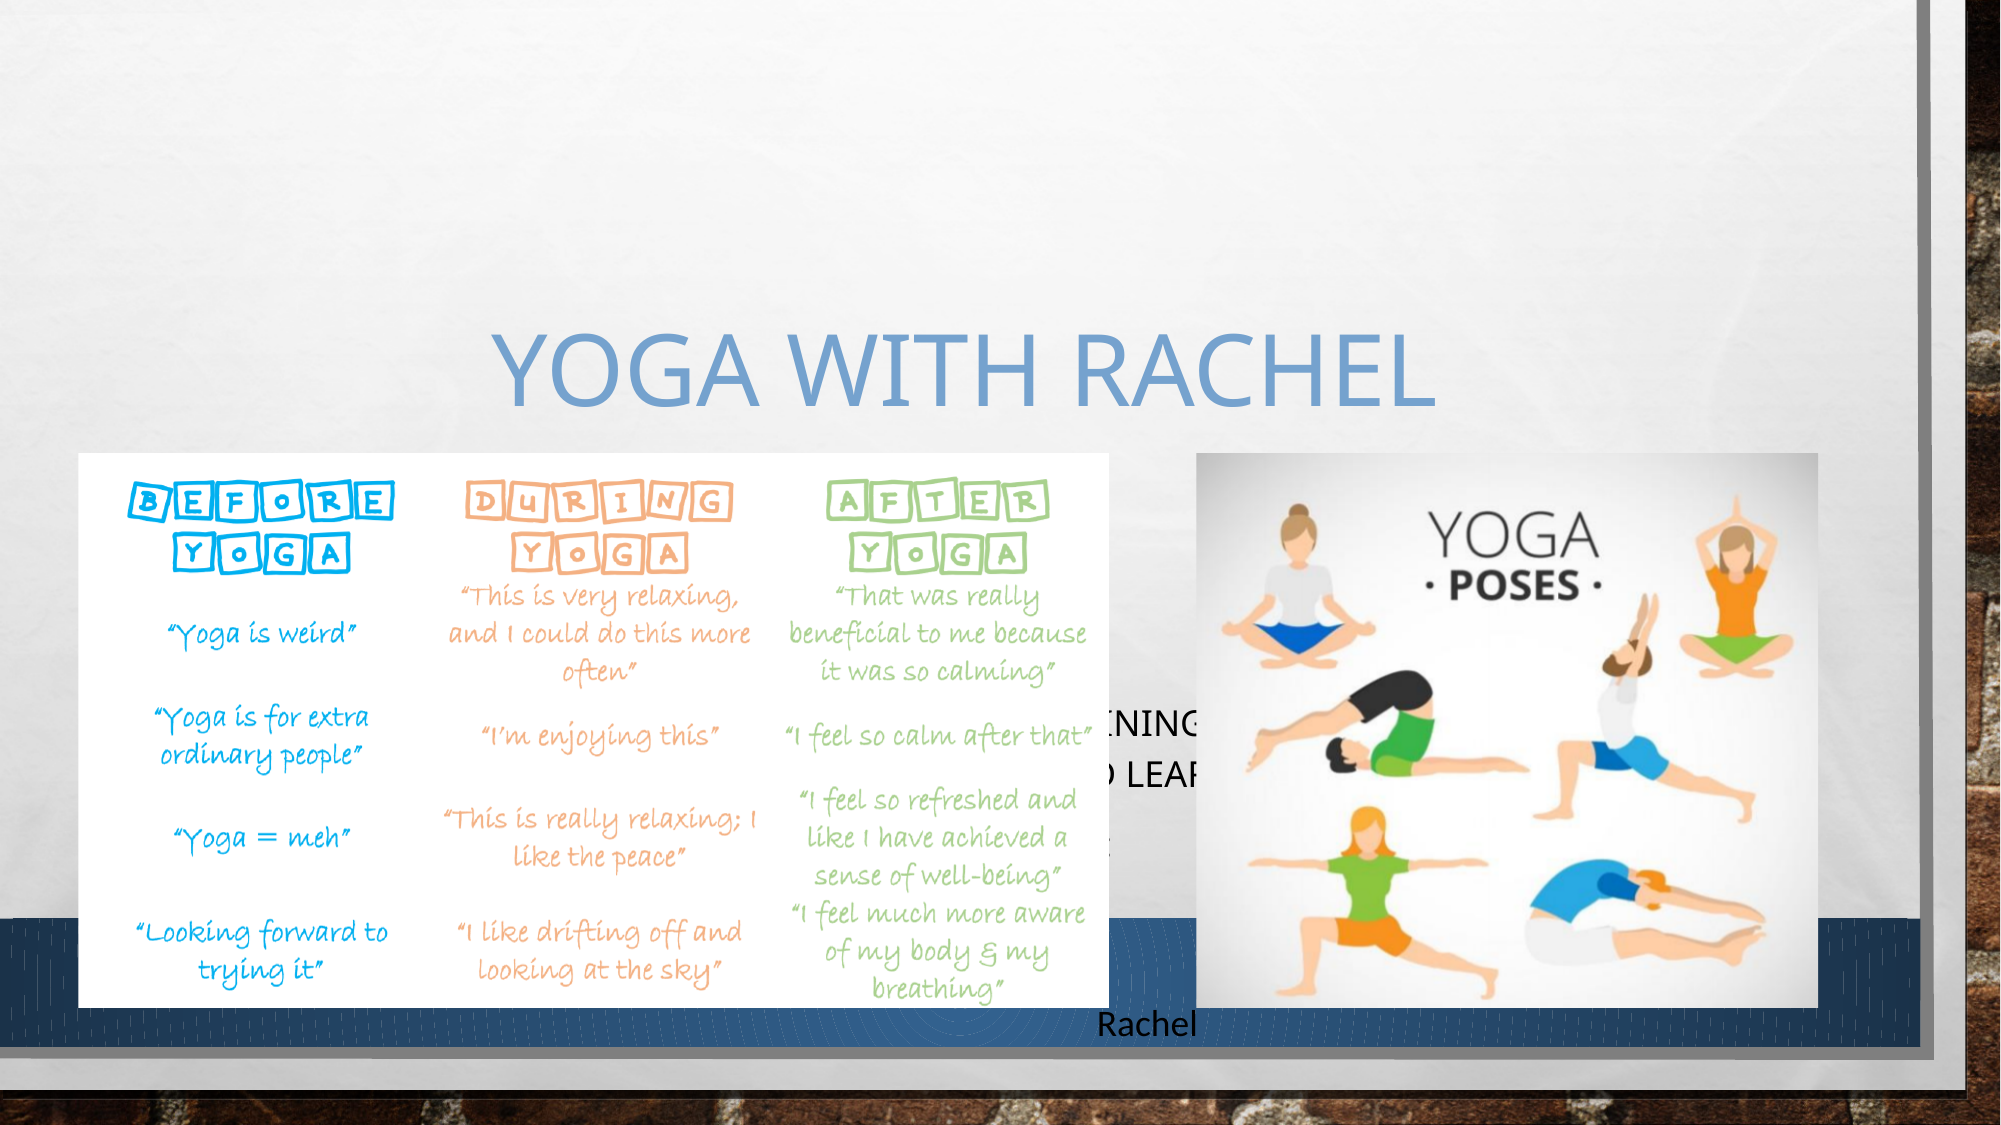

# YOGA WITH RACHEL
During lockdown, all staff completed a yoga training course and through the summer term we have started practicing Yoga and learning about the benefits of it!
Here are some of our thoughts on the experience:
Rachel